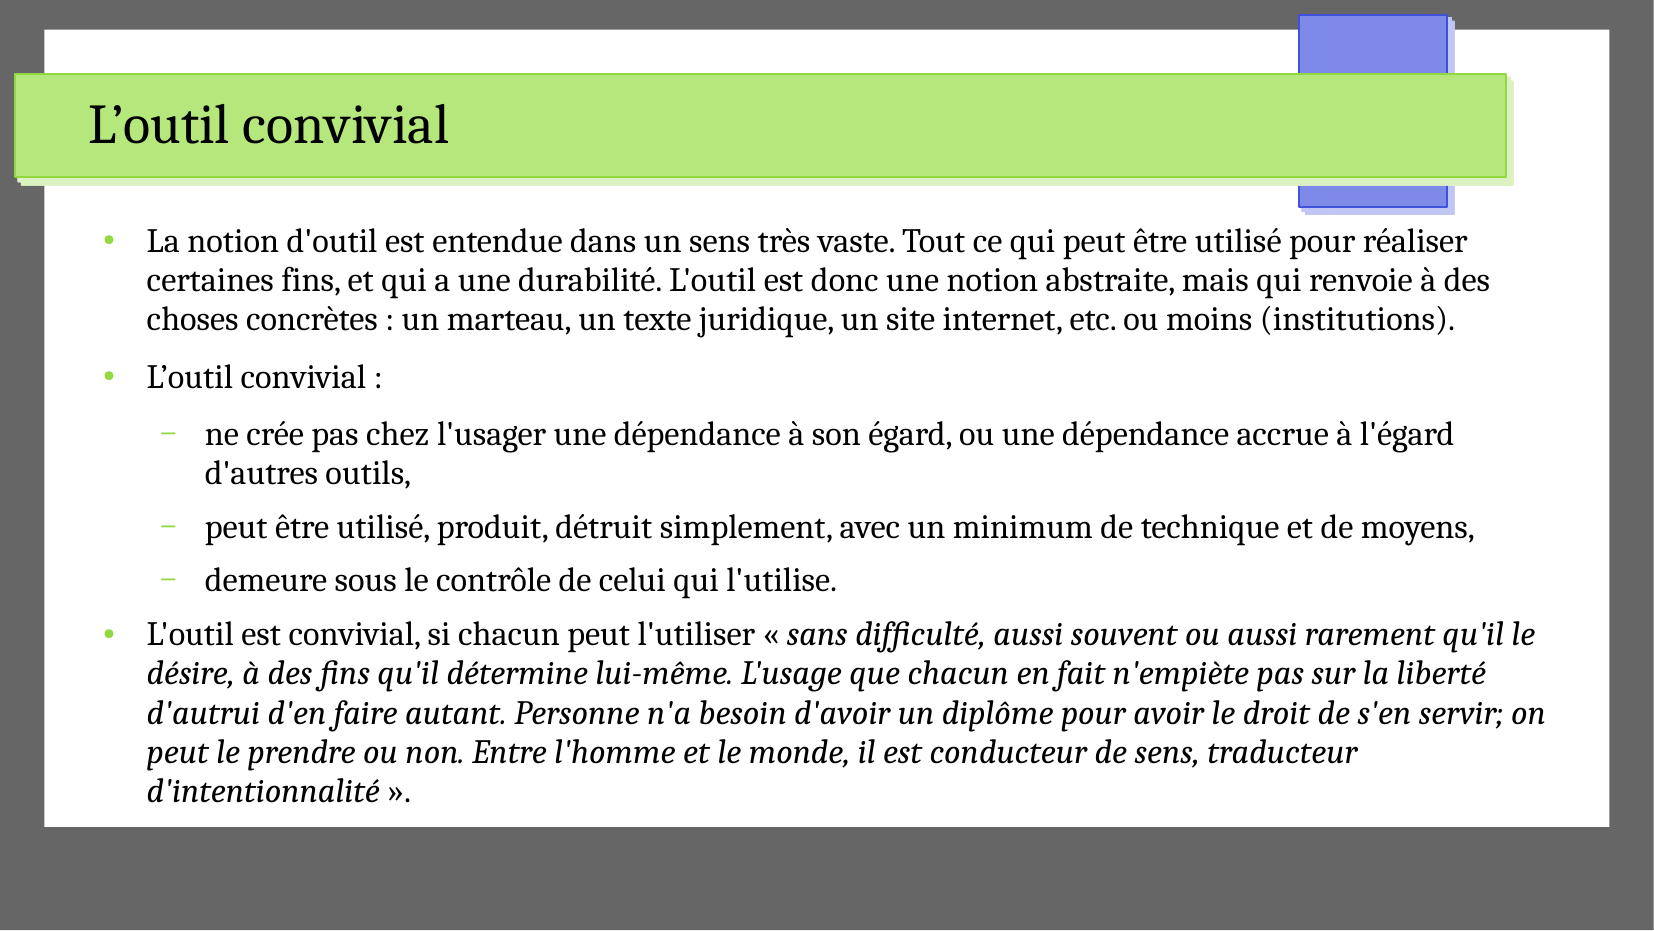

# L’outil convivial
La notion d'outil est entendue dans un sens très vaste. Tout ce qui peut être utilisé pour réaliser certaines fins, et qui a une durabilité. L'outil est donc une notion abstraite, mais qui renvoie à des choses concrètes : un marteau, un texte juridique, un site internet, etc. ou moins (institutions).
L’outil convivial :
ne crée pas chez l'usager une dépendance à son égard, ou une dépendance accrue à l'égard d'autres outils,
peut être utilisé, produit, détruit simplement, avec un minimum de technique et de moyens,
demeure sous le contrôle de celui qui l'utilise.
L'outil est convivial, si chacun peut l'utiliser « sans difficulté, aussi souvent ou aussi rarement qu'il le désire, à des fins qu'il détermine lui-même. L'usage que chacun en fait n'empiète pas sur la liberté d'autrui d'en faire autant. Personne n'a besoin d'avoir un diplôme pour avoir le droit de s'en servir; on peut le prendre ou non. Entre l'homme et le monde, il est conducteur de sens, traducteur d'intentionnalité ».